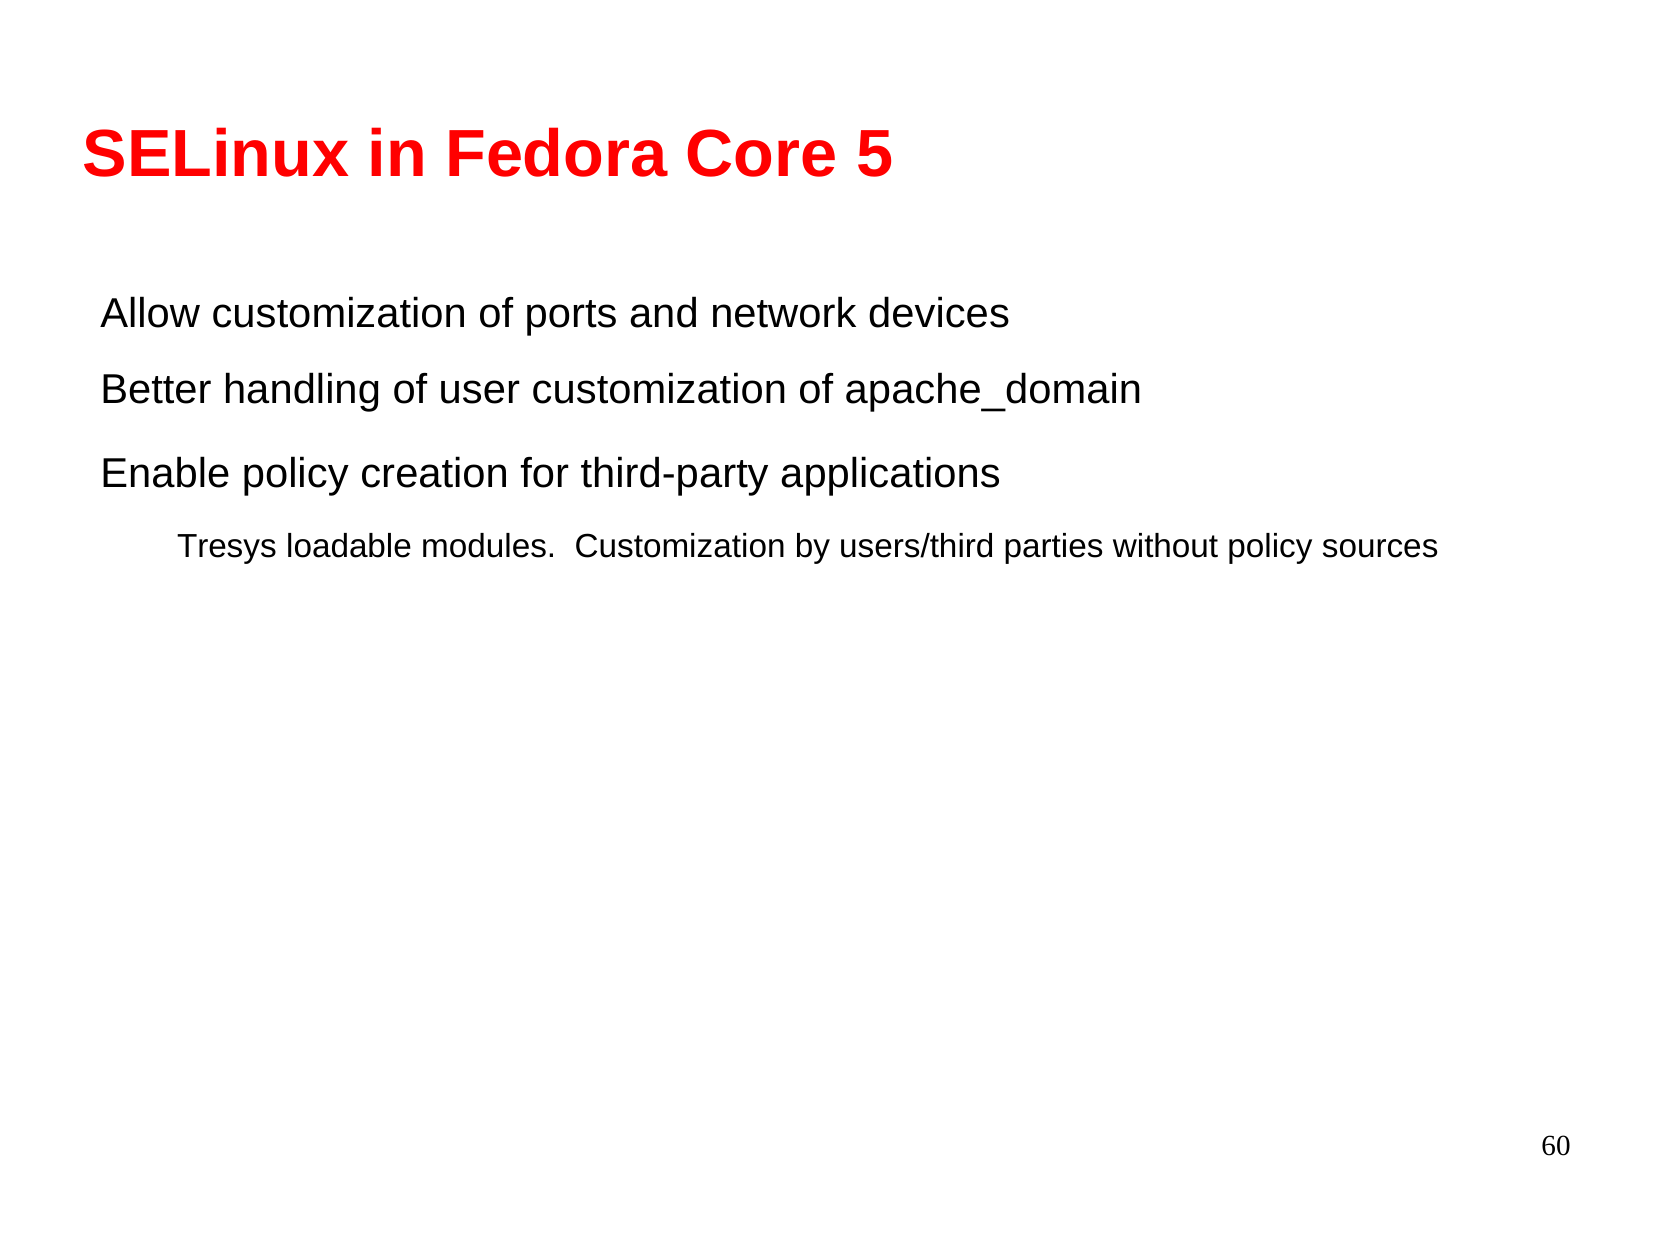

# SELinux in Fedora Core 5
Allow customization of ports and network devices
Better handling of user customization of apache_domain
Enable policy creation for third-party applications
Tresys loadable modules. Customization by users/third parties without policy sources